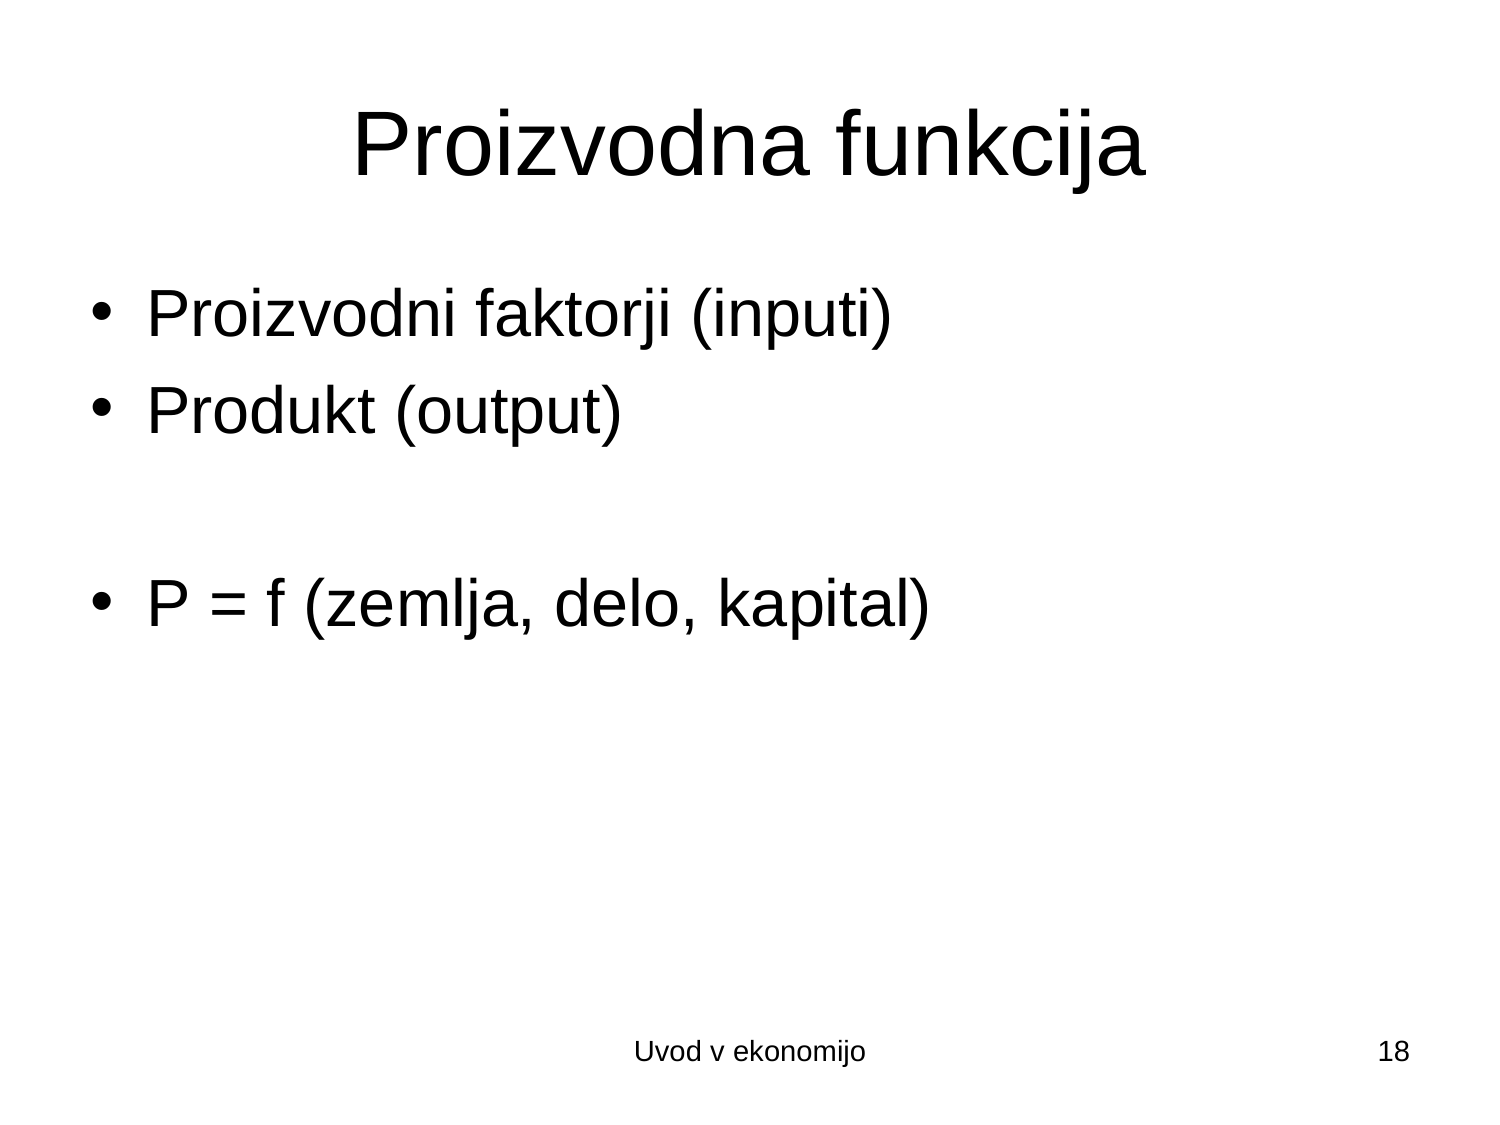

# Proizvodna funkcija
Proizvodni faktorji (inputi)
Produkt (output)
P = f (zemlja, delo, kapital)
Uvod v ekonomijo